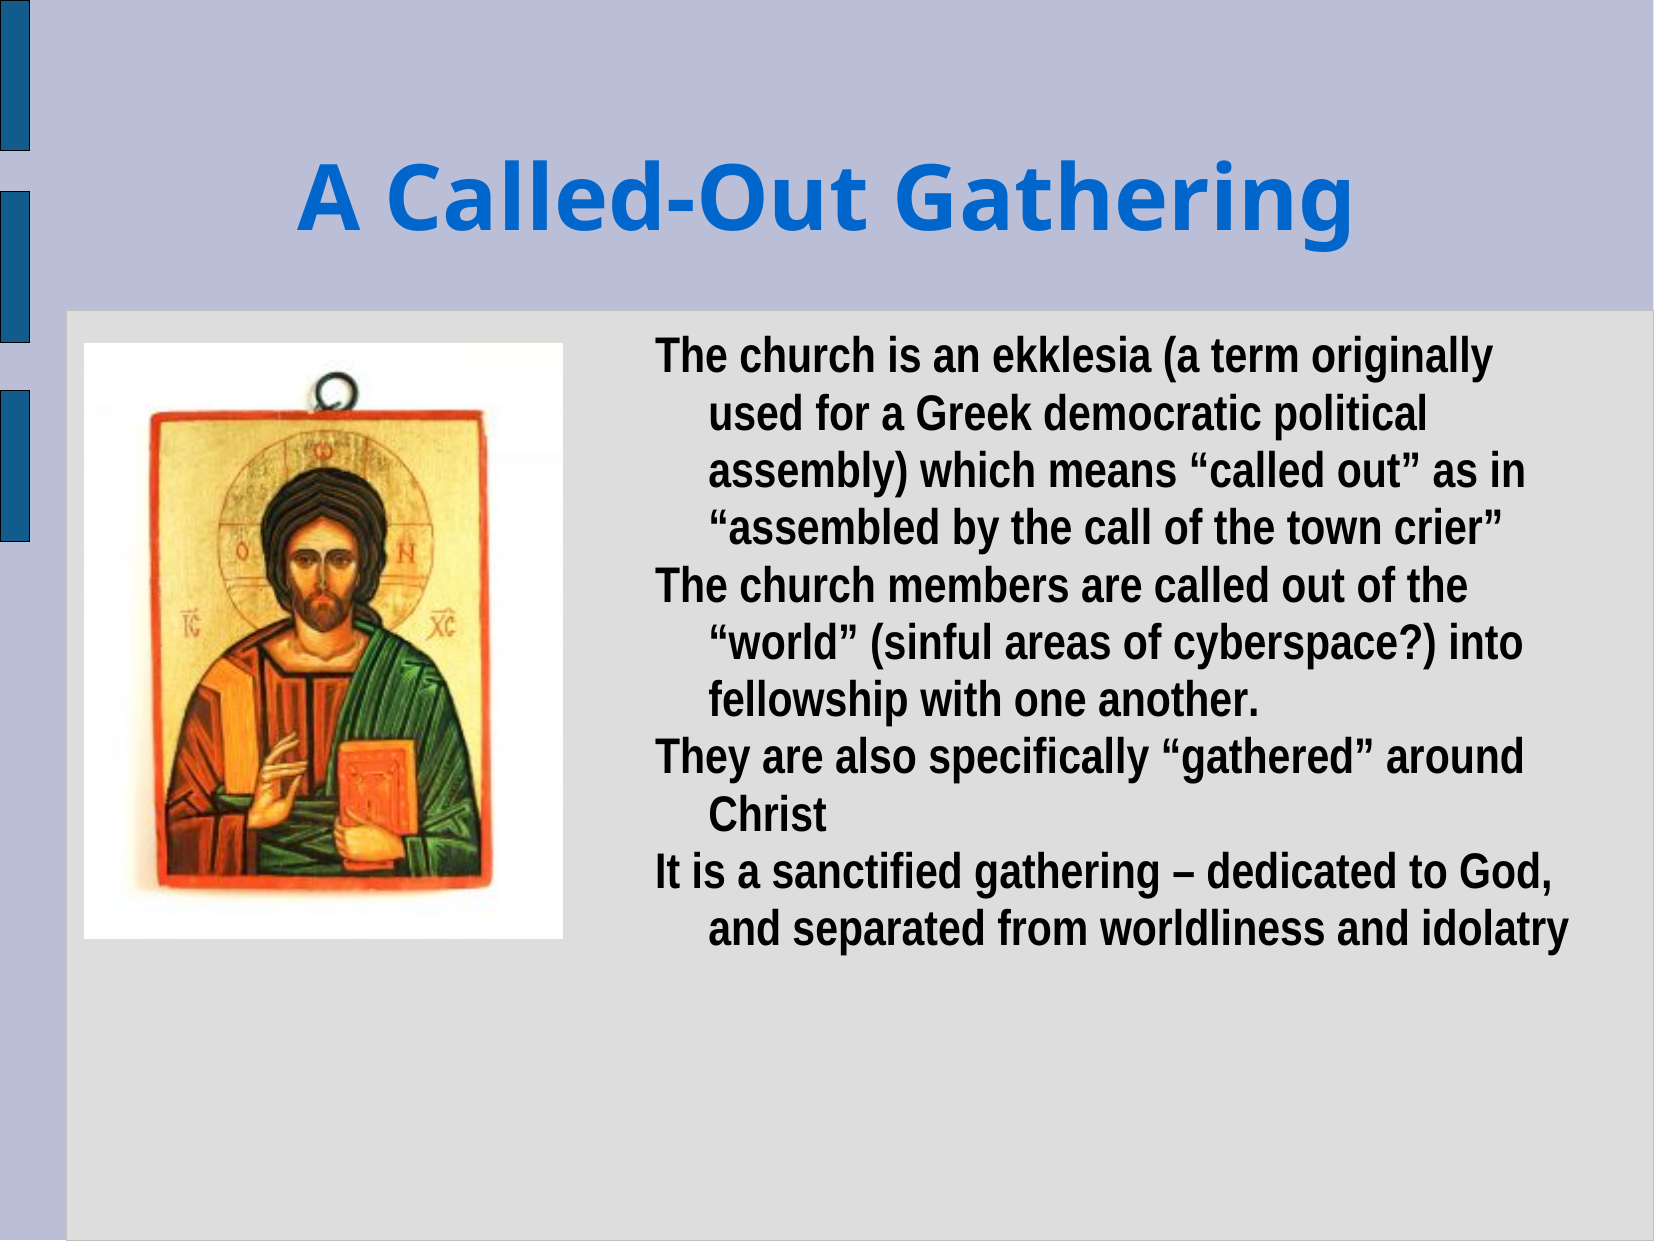

# A Called-Out Gathering
The church is an ekklesia (a term originally used for a Greek democratic political assembly) which means “called out” as in “assembled by the call of the town crier”
The church members are called out of the “world” (sinful areas of cyberspace?) into fellowship with one another.
They are also specifically “gathered” around Christ
It is a sanctified gathering – dedicated to God, and separated from worldliness and idolatry